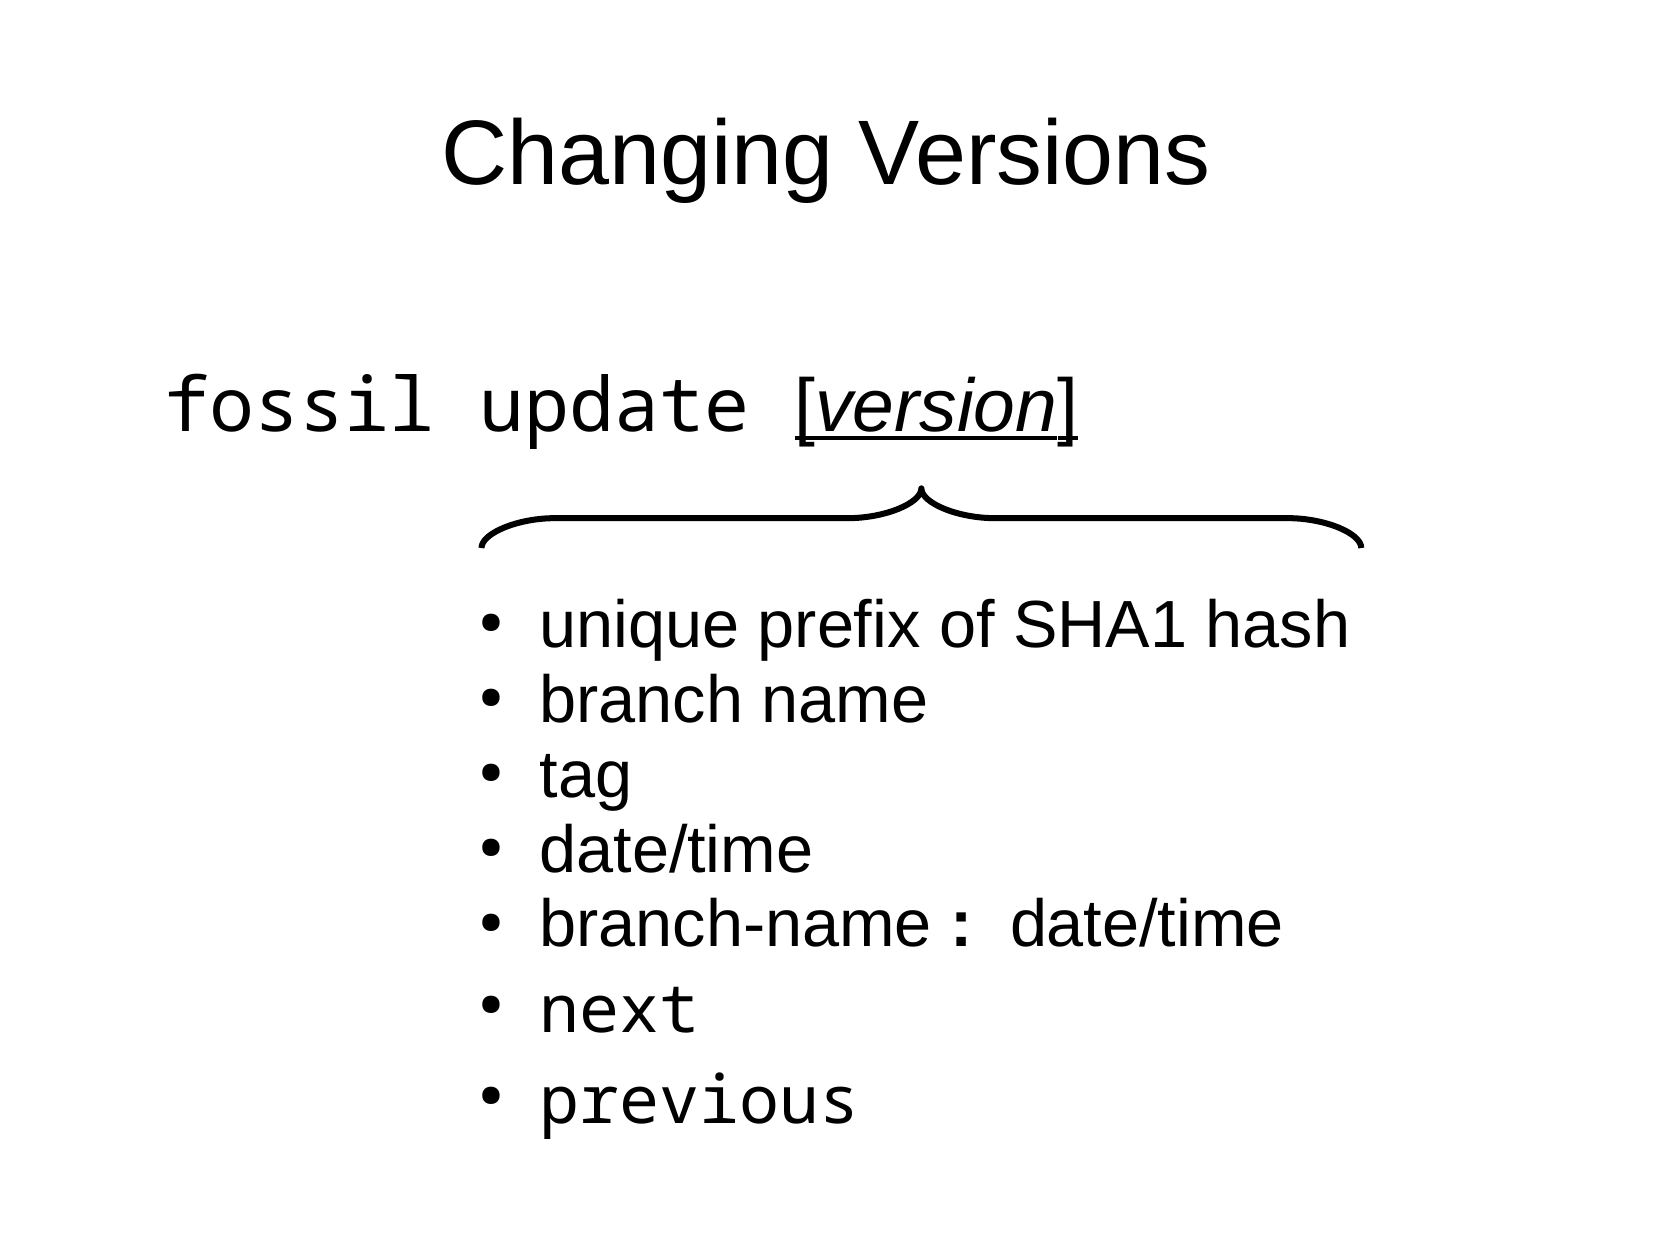

# Changing Versions
fossil update [version]
 unique prefix of SHA1 hash
 branch name
 tag
 date/time
 branch-name : date/time
 next
 previous